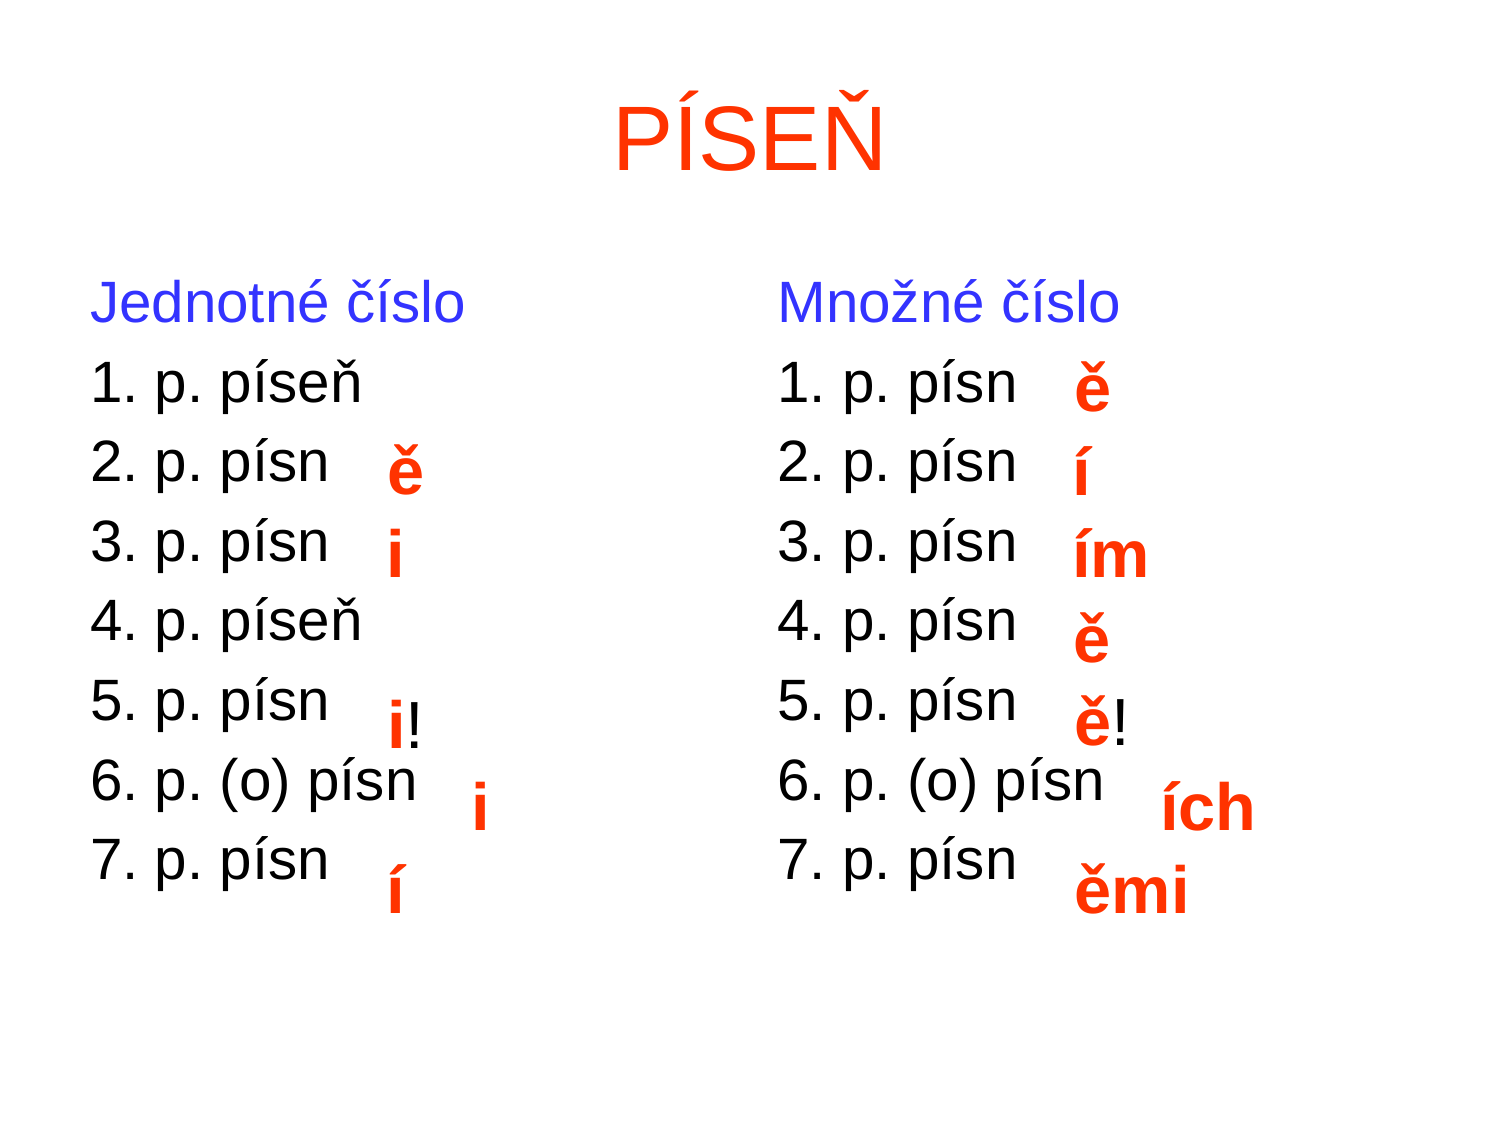

# PÍSEŇ
Jednotné číslo
1. p. píseň
2. p. písn
3. p. písn
4. p. píseň
5. p. písn
6. p. (o) písn
7. p. písn
Množné číslo
1. p. písn
2. p. písn
3. p. písn
4. p. písn
5. p. písn
6. p. (o) písn
7. p. písn
ě
ě
í
i
ím
ě
ě!
i!
i
ích
ěmi
í